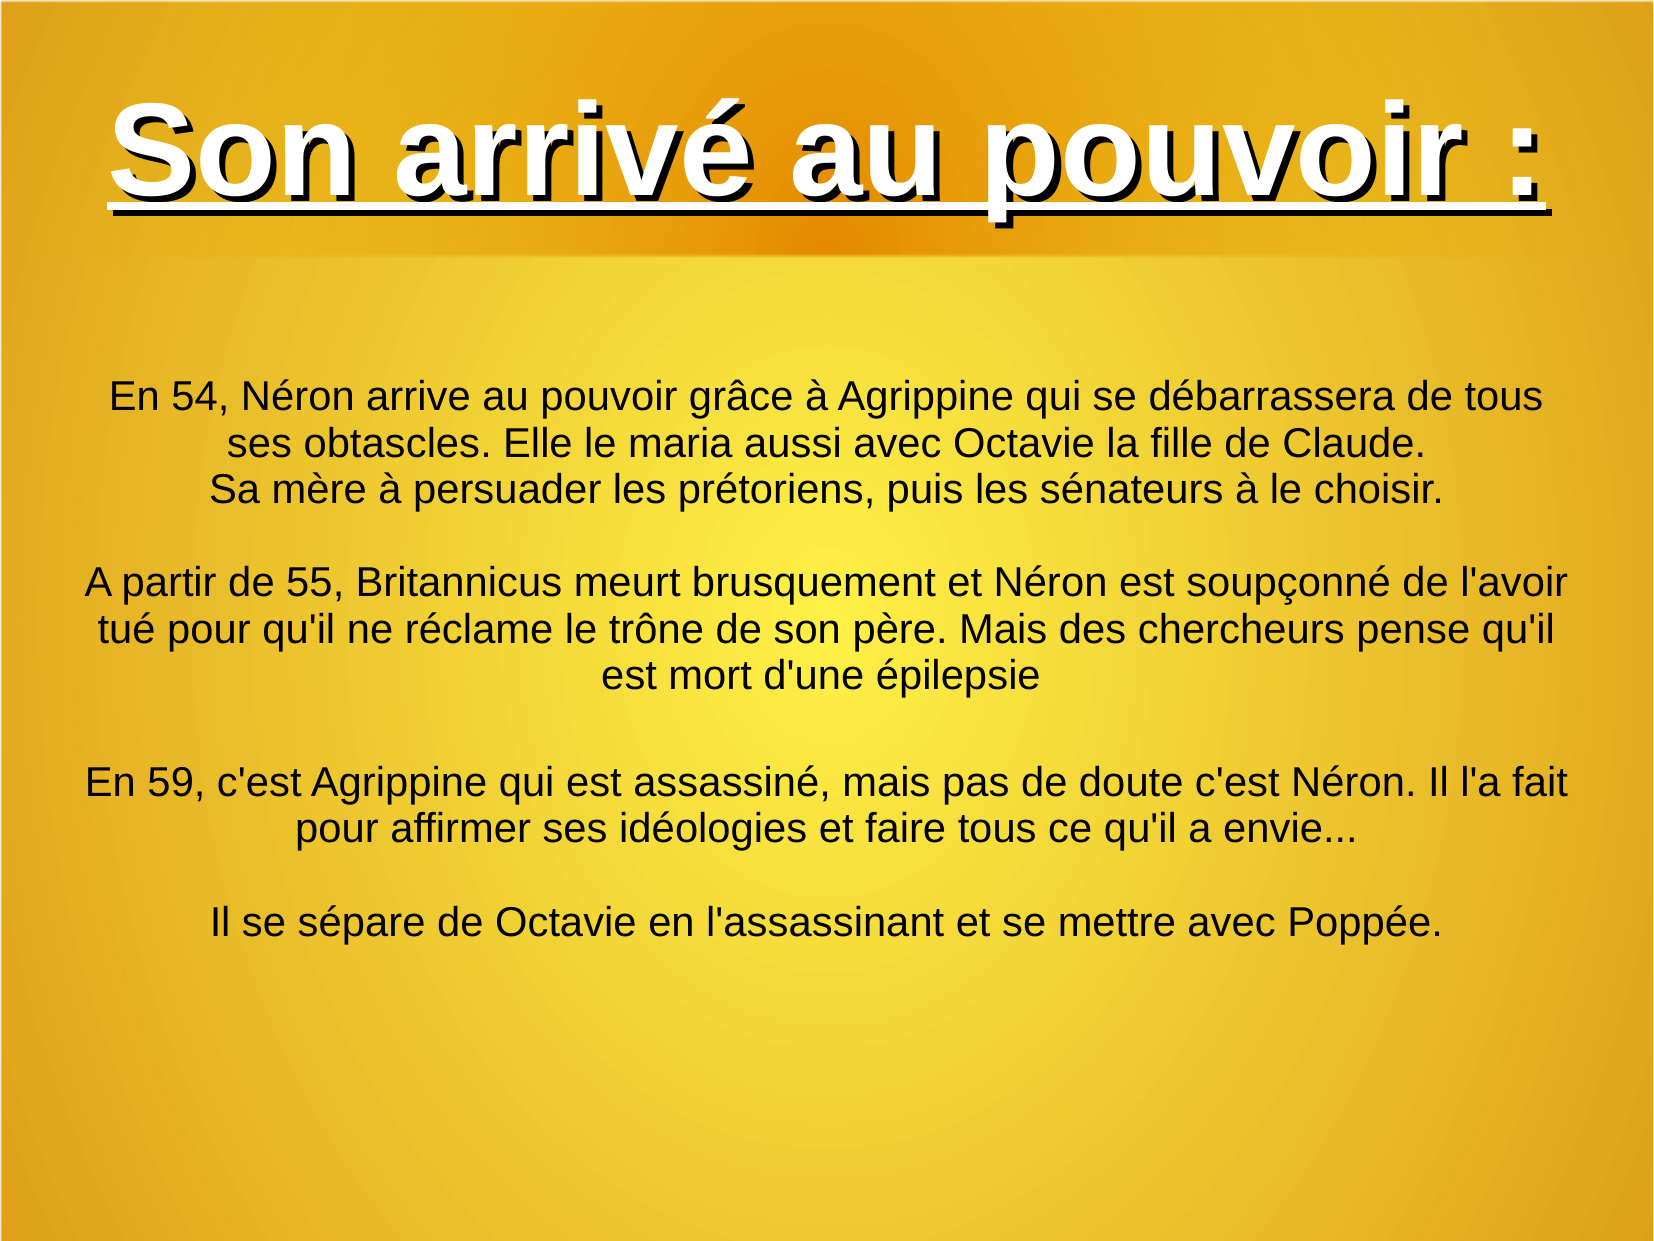

# Son arrivé au pouvoir :
En 54, Néron arrive au pouvoir grâce à Agrippine qui se débarrassera de tous ses obtascles. Elle le maria aussi avec Octavie la fille de Claude.
Sa mère à persuader les prétoriens, puis les sénateurs à le choisir.
A partir de 55, Britannicus meurt brusquement et Néron est soupçonné de l'avoir tué pour qu'il ne réclame le trône de son père. Mais des chercheurs pense qu'il est mort d'une épilepsie
En 59, c'est Agrippine qui est assassiné, mais pas de doute c'est Néron. Il l'a fait pour affirmer ses idéologies et faire tous ce qu'il a envie...
Il se sépare de Octavie en l'assassinant et se mettre avec Poppée.